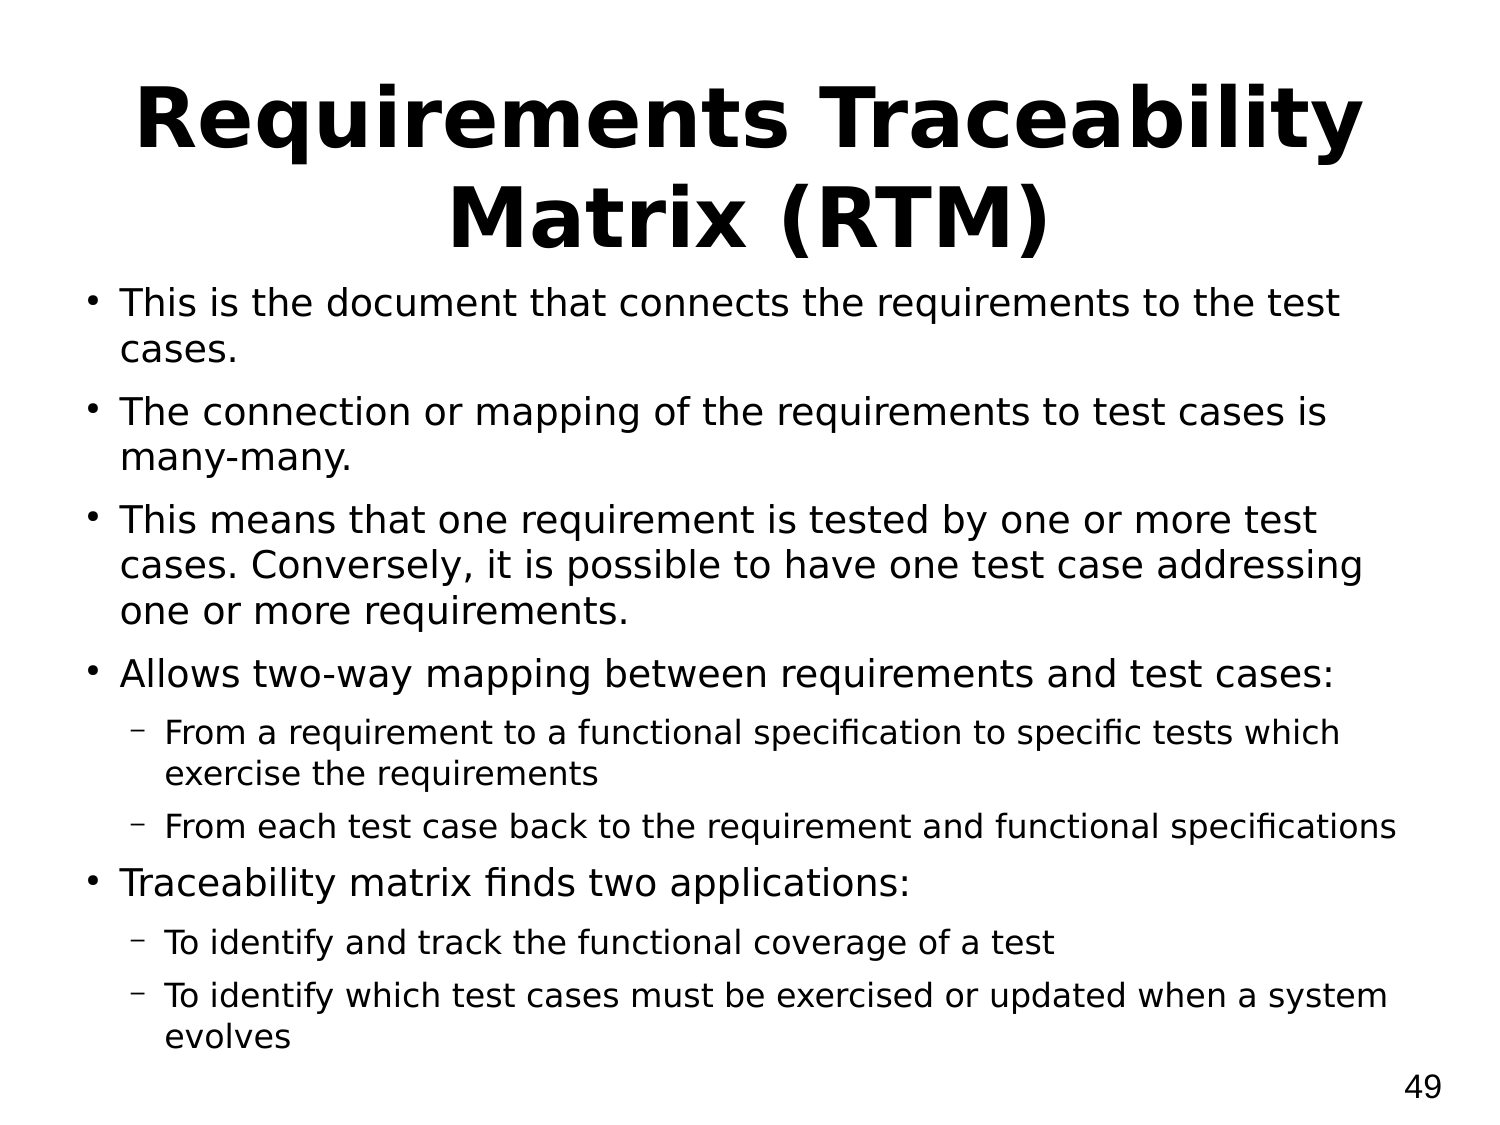

# Requirements Traceability Matrix (RTM)
This is the document that connects the requirements to the test cases.
The connection or mapping of the requirements to test cases is many-many.
This means that one requirement is tested by one or more test cases. Conversely, it is possible to have one test case addressing one or more requirements.
Allows two-way mapping between requirements and test cases:
From a requirement to a functional specification to specific tests which exercise the requirements
From each test case back to the requirement and functional specifications
Traceability matrix finds two applications:
To identify and track the functional coverage of a test
To identify which test cases must be exercised or updated when a system evolves